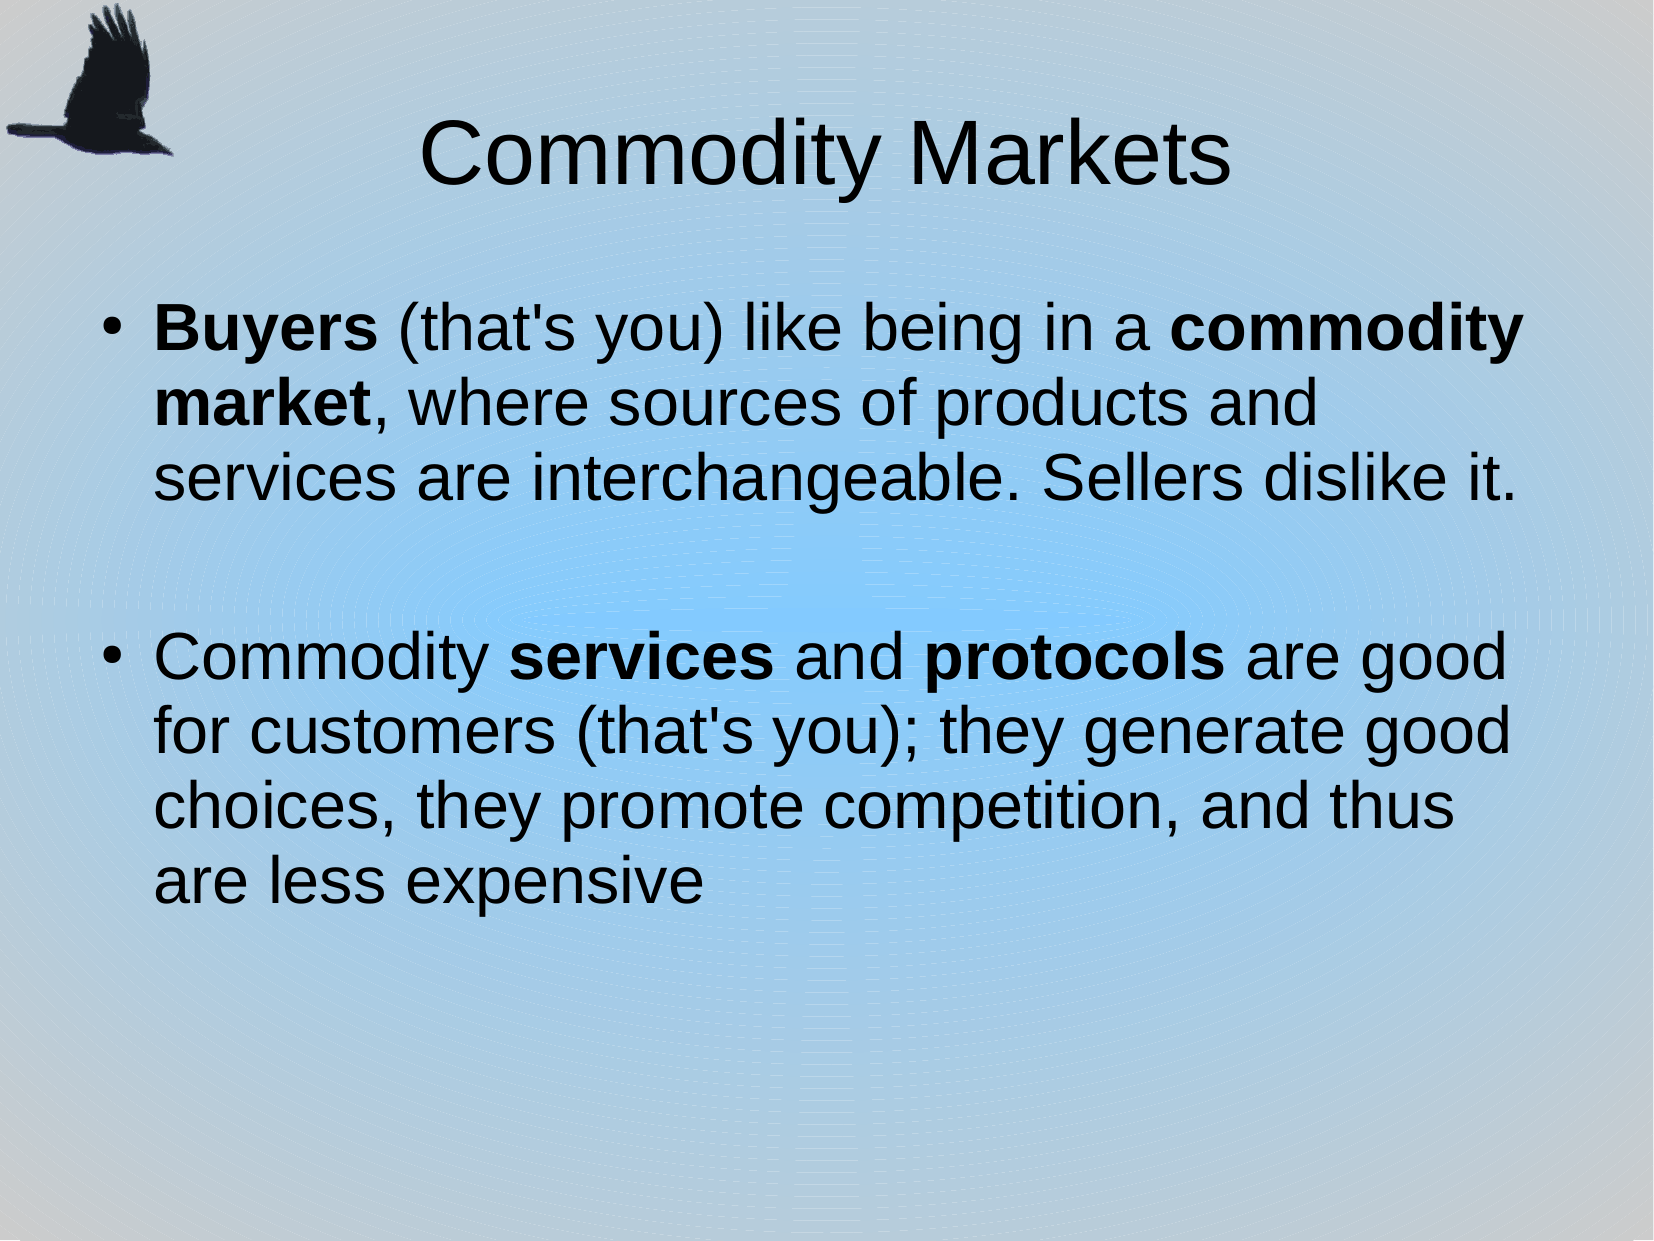

# Commodity Markets
Buyers (that's you) like being in a commodity market, where sources of products and services are interchangeable. Sellers dislike it.
Commodity services and protocols are good for customers (that's you); they generate good choices, they promote competition, and thus are less expensive